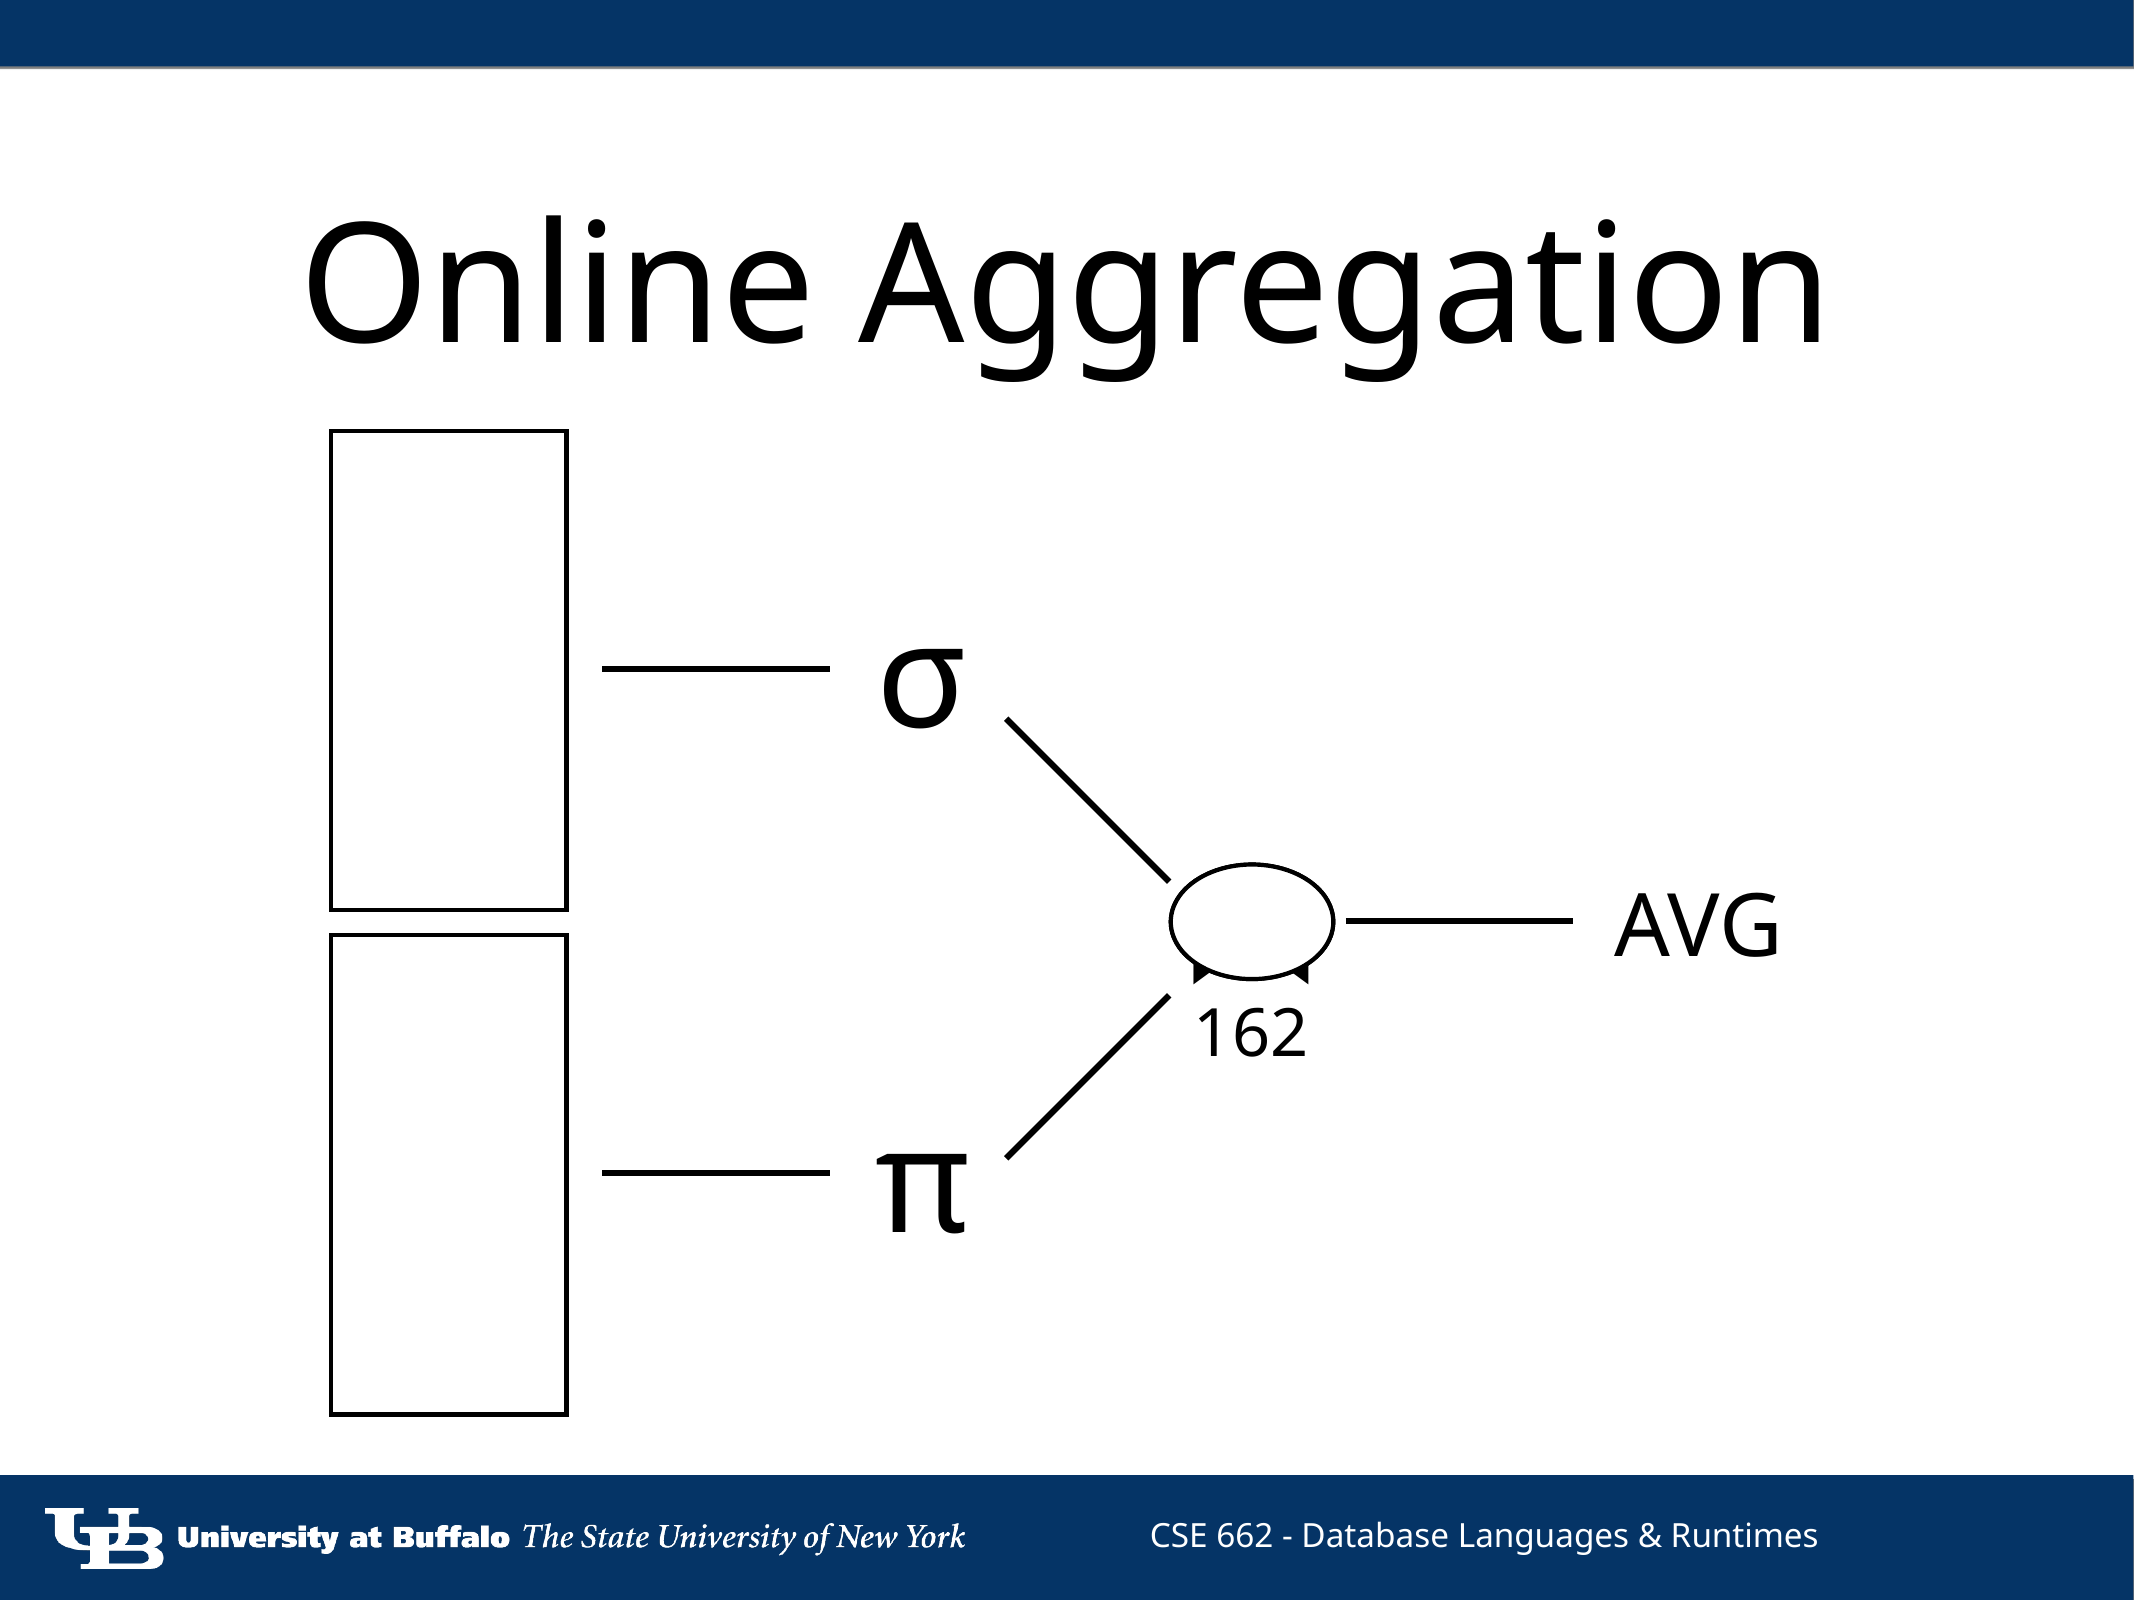

# Online Aggregation
σ
⋈
AVG
162
π